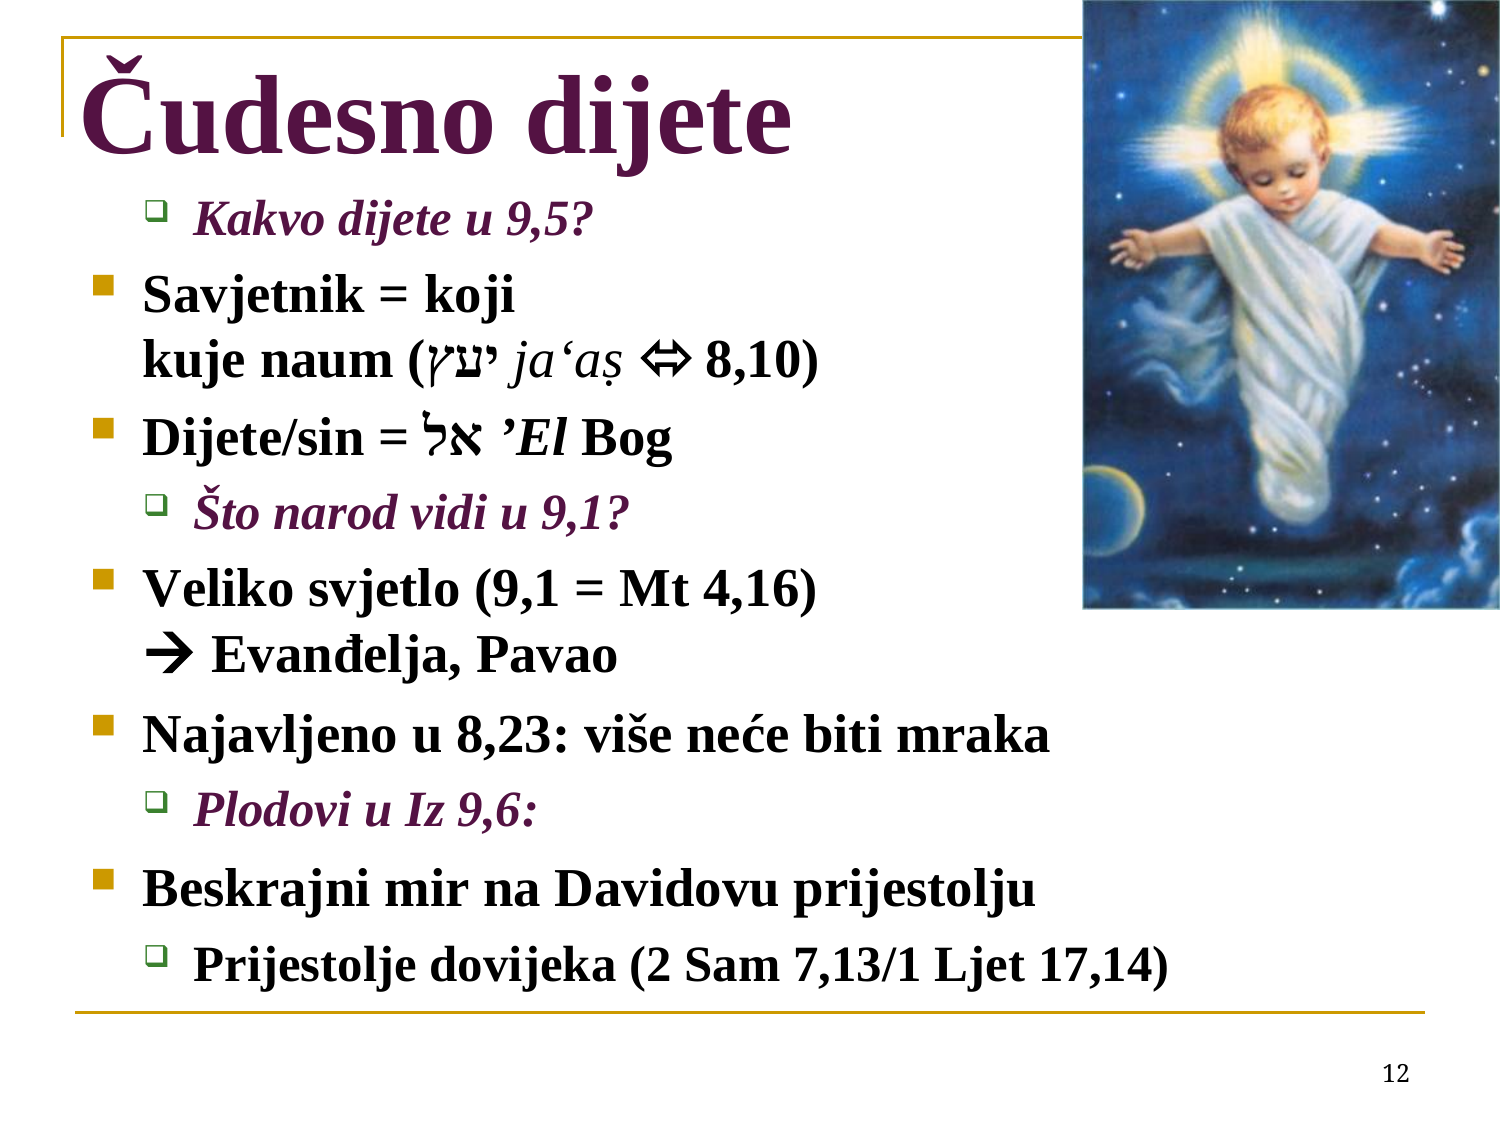

# Čudesno dijete
Kakvo dijete u 9,5?
Savjetnik = koji
kuje naum (יעץ ja‘aṣ  8,10)
Dijete/sin = אל ’El Bog
Što narod vidi u 9,1?
Veliko svjetlo (9,1 = Mt 4,16)
 Evanđelja, Pavao
Najavljeno u 8,23: više neće biti mraka
Plodovi u Iz 9,6:
Beskrajni mir na Davidovu prijestolju
Prijestolje dovijeka (2 Sam 7,13/1 Ljet 17,14)